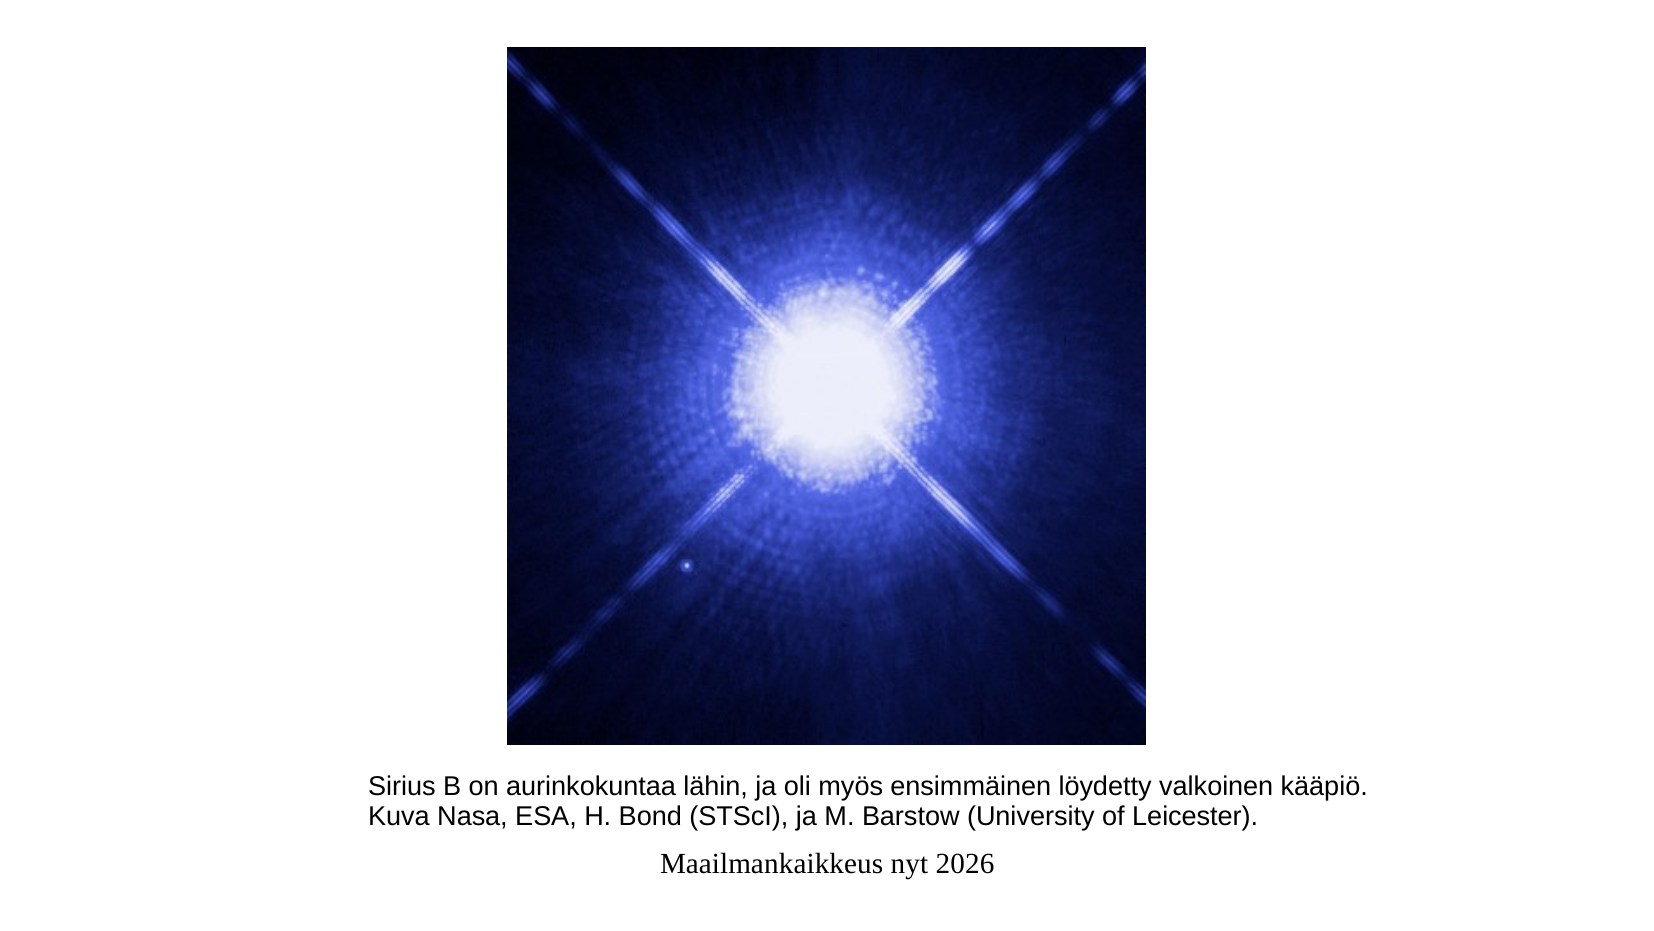

Sirius B on aurinkokuntaa lähin, ja oli myös ensimmäinen löydetty valkoinen kääpiö.
Kuva Nasa, ESA, H. Bond (STScI), ja M. Barstow (University of Leicester).